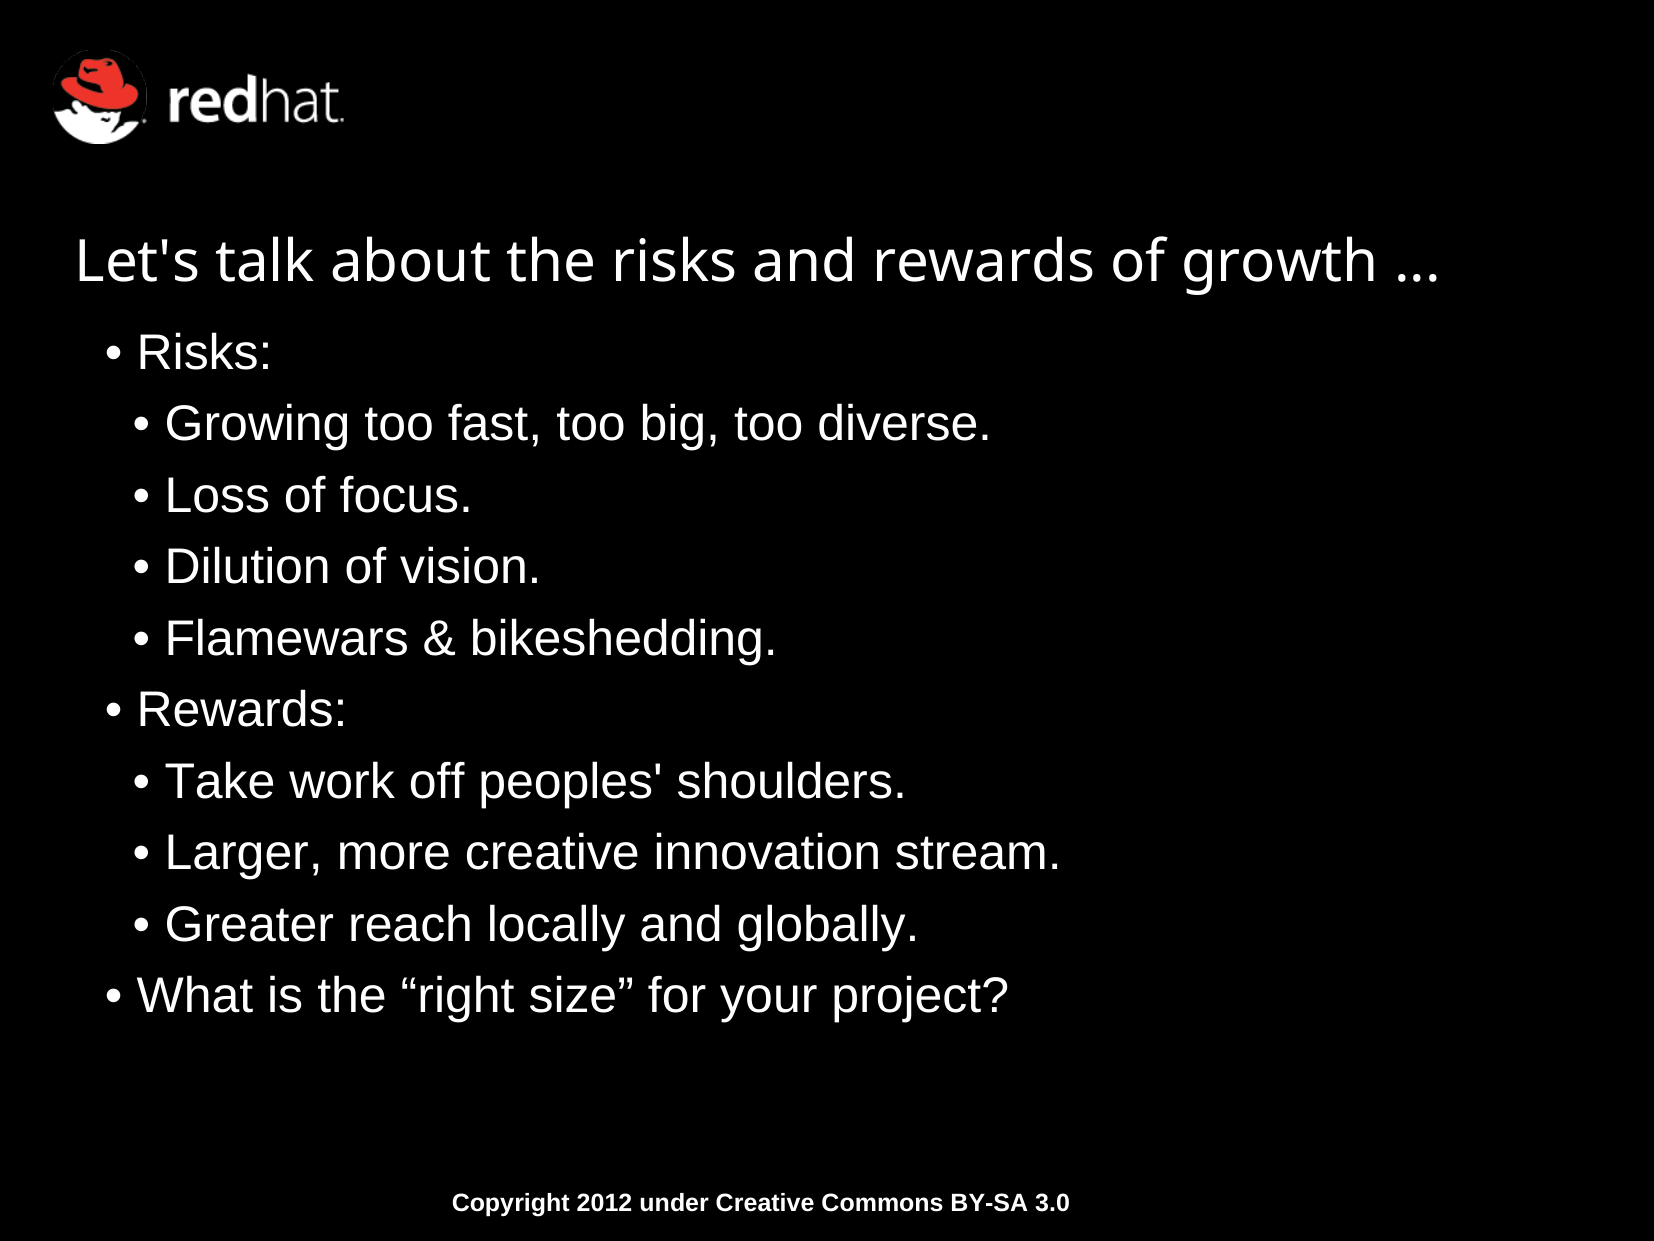

# Let's talk about the risks and rewards of growth ...
 • Risks:
 • Growing too fast, too big, too diverse.
 • Loss of focus.
 • Dilution of vision.
 • Flamewars & bikeshedding.
 • Rewards:
 • Take work off peoples' shoulders.
 • Larger, more creative innovation stream.
 • Greater reach locally and globally.
 • What is the “right size” for your project?